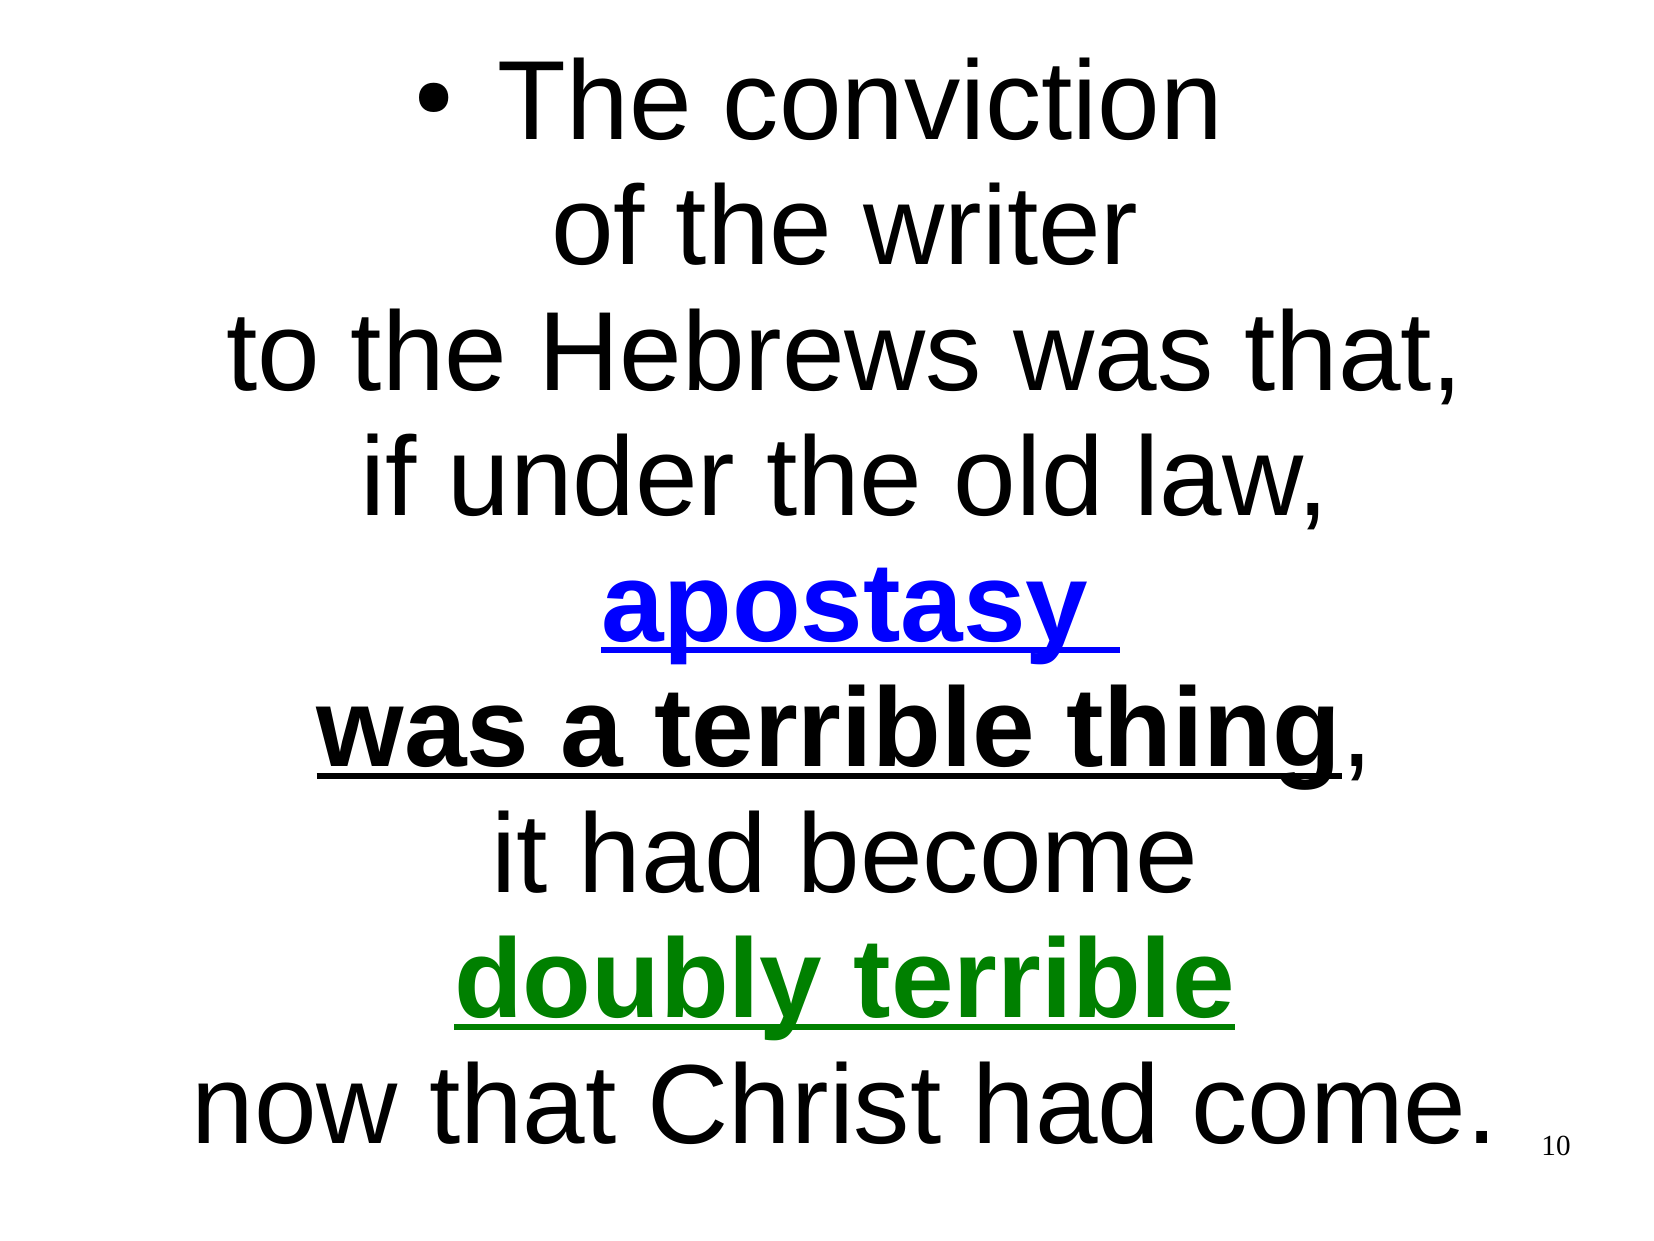

# The conviction of the writer to the Hebrews was that, if under the old law, apostasy was a terrible thing, it had become doubly terrible now that Christ had come.
10